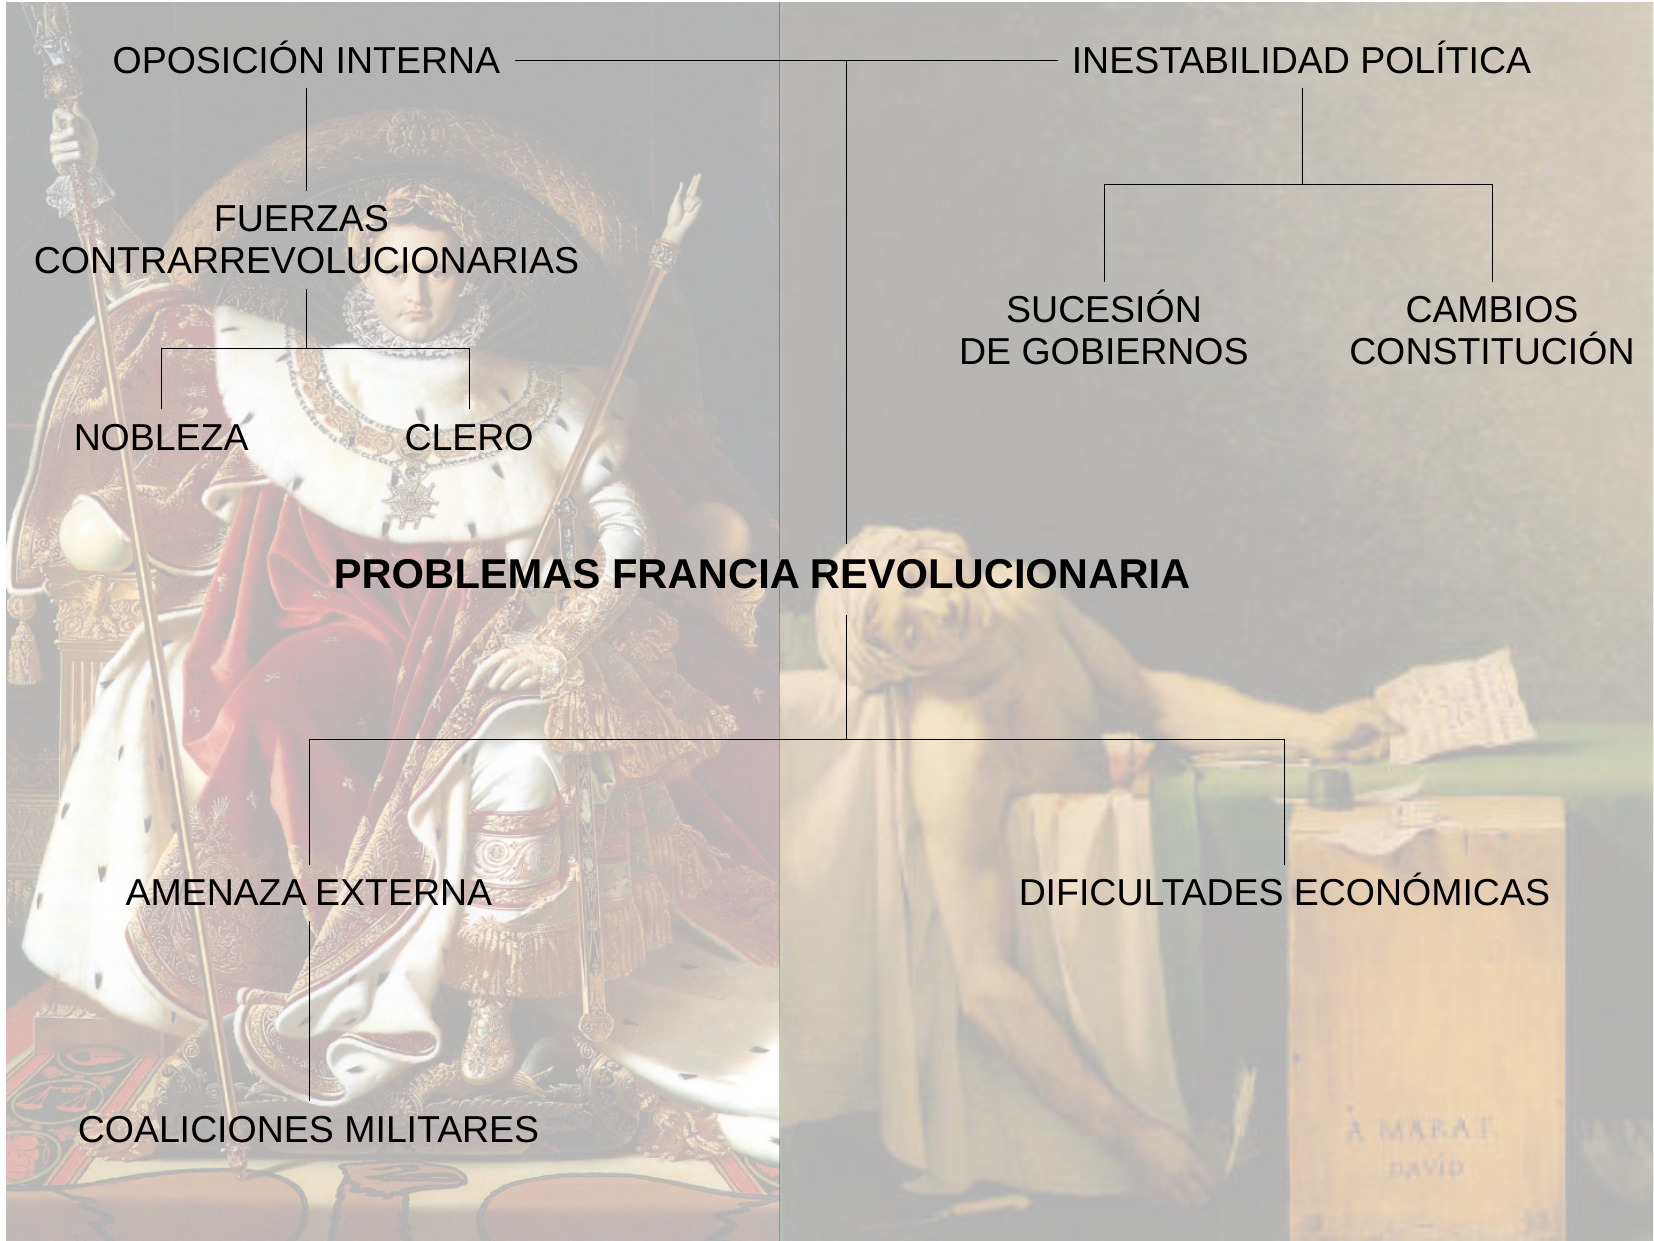

OPOSICIÓN INTERNA
INESTABILIDAD POLÍTICA
FUERZAS
CONTRARREVOLUCIONARIAS
SUCESIÓN
DE GOBIERNOS
CAMBIOS
CONSTITUCIÓN
NOBLEZA
CLERO
PROBLEMAS FRANCIA REVOLUCIONARIA
AMENAZA EXTERNA
DIFICULTADES ECONÓMICAS
COALICIONES MILITARES